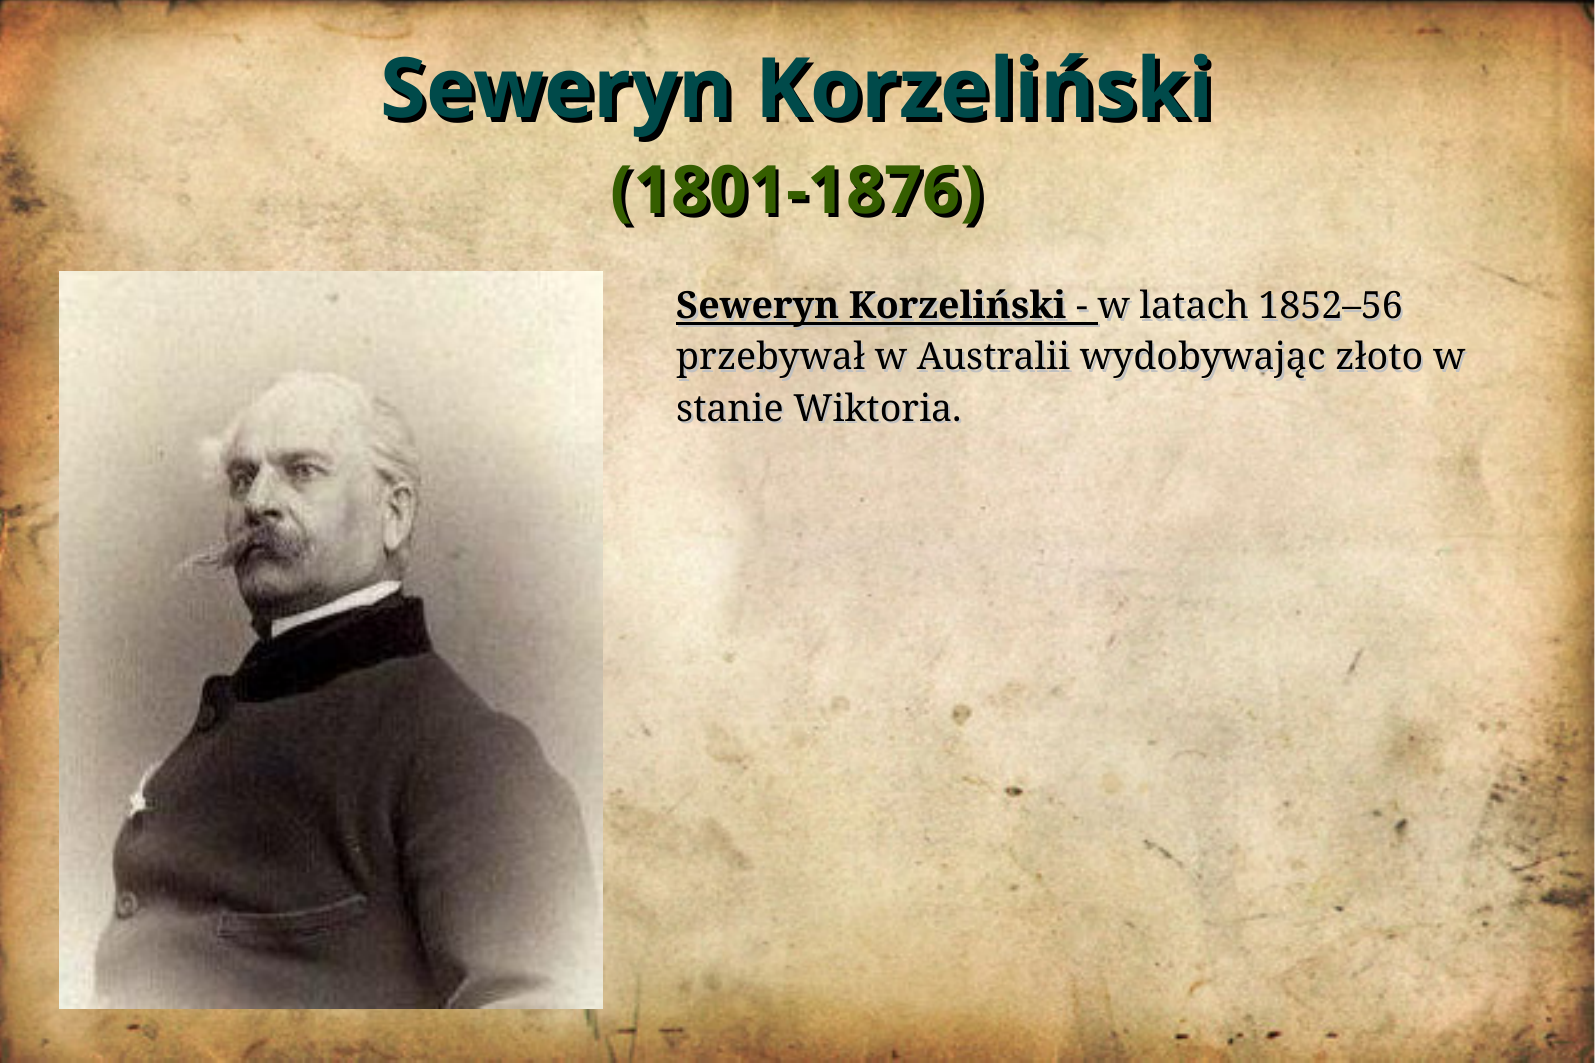

# Seweryn Korzeliński (1801-1876)
Seweryn Korzeliński - w latach 1852–56 przebywał w Australii wydobywając złoto w stanie Wiktoria.